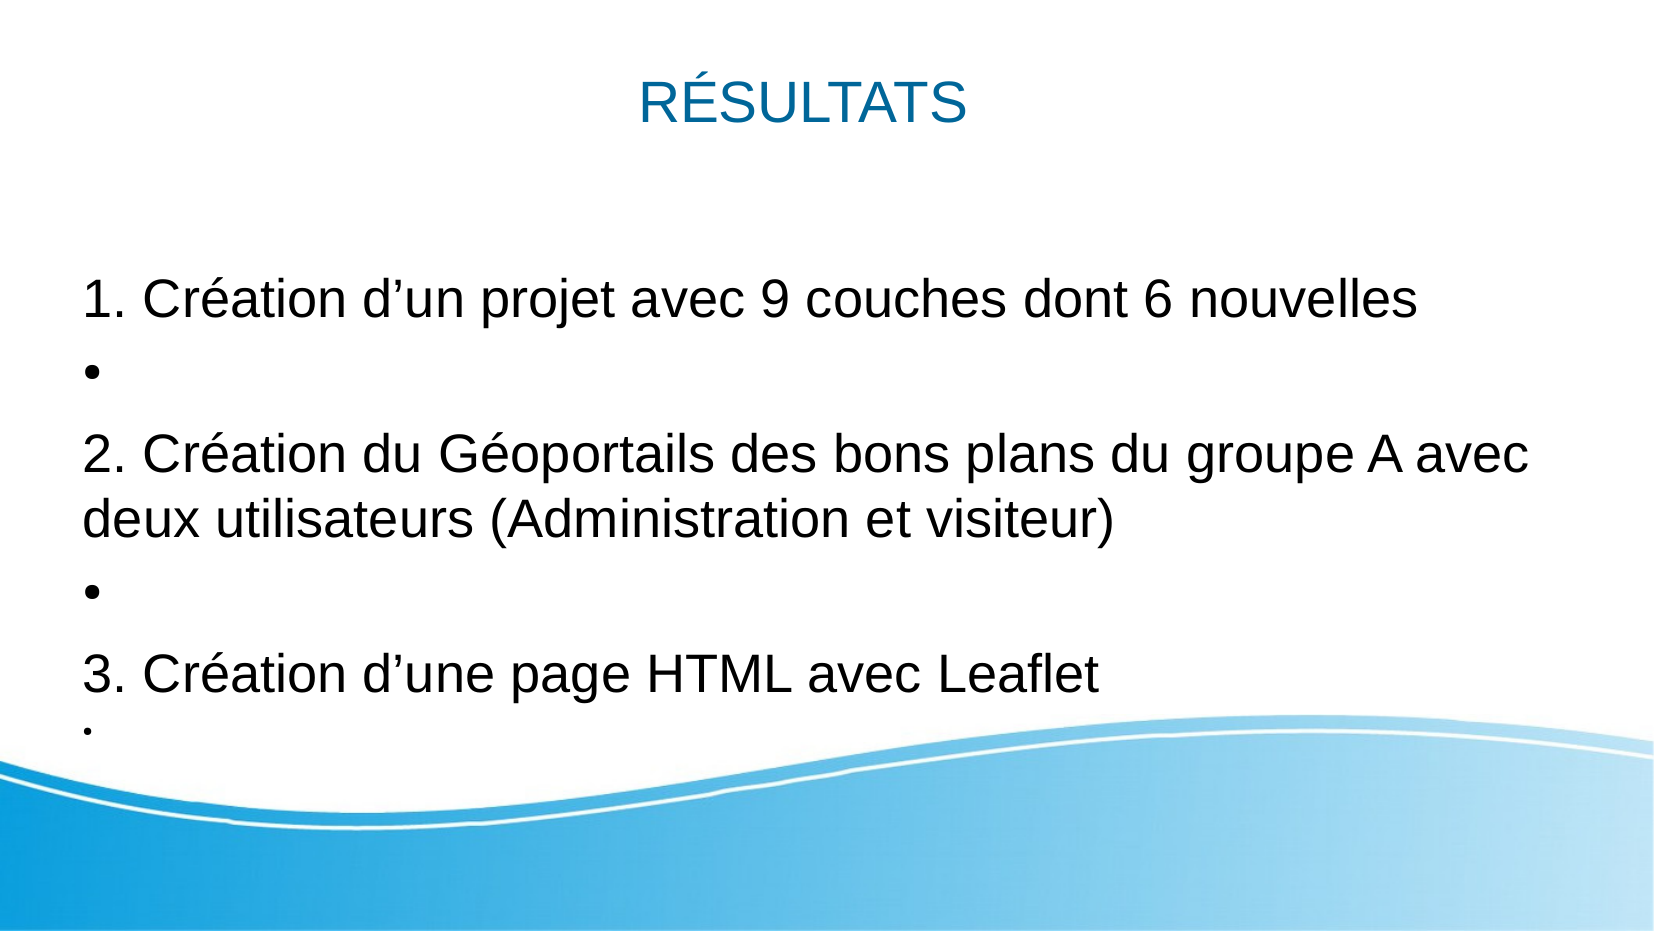

# RÉSULTATS
1. Création d’un projet avec 9 couches dont 6 nouvelles
2. Création du Géoportails des bons plans du groupe A avec deux utilisateurs (Administration et visiteur)
3. Création d’une page HTML avec Leaflet